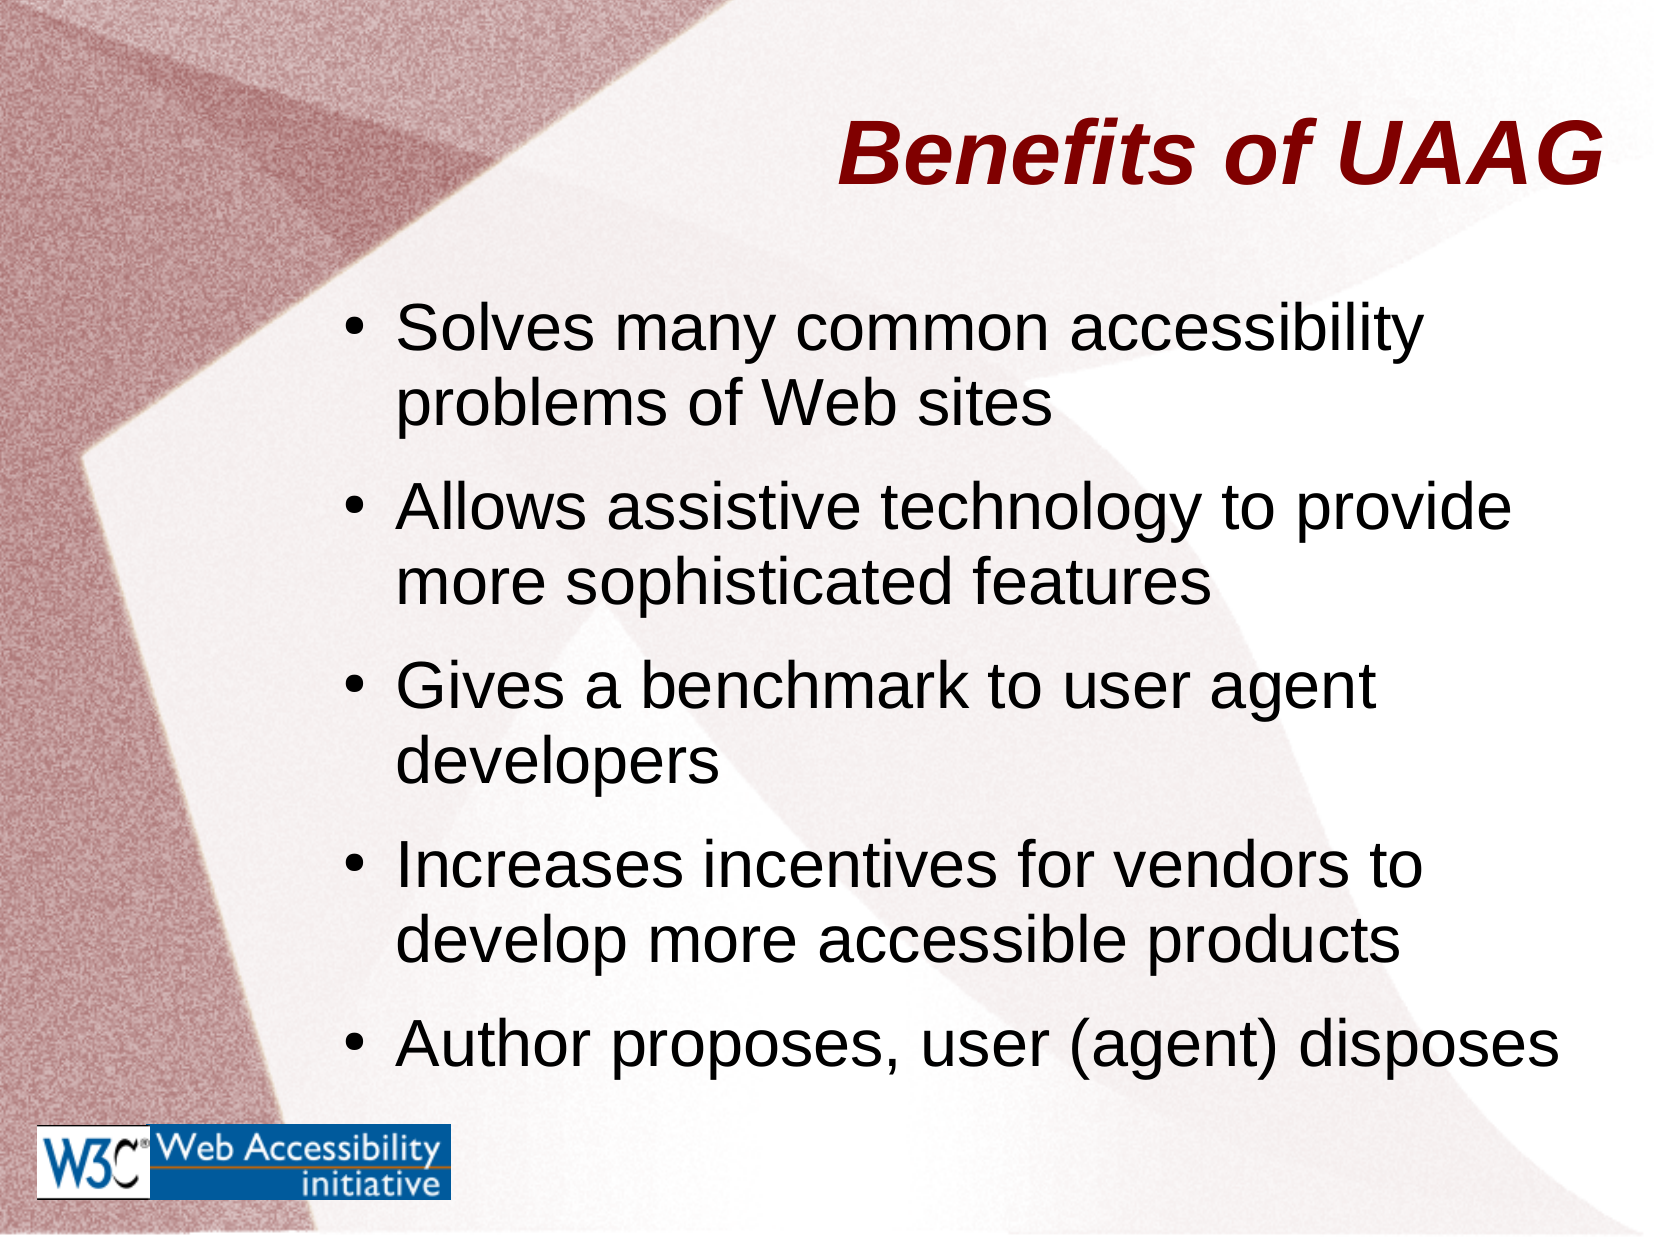

# Benefits of UAAG
Solves many common accessibility problems of Web sites
Allows assistive technology to provide more sophisticated features
Gives a benchmark to user agent developers
Increases incentives for vendors to develop more accessible products
Author proposes, user (agent) disposes